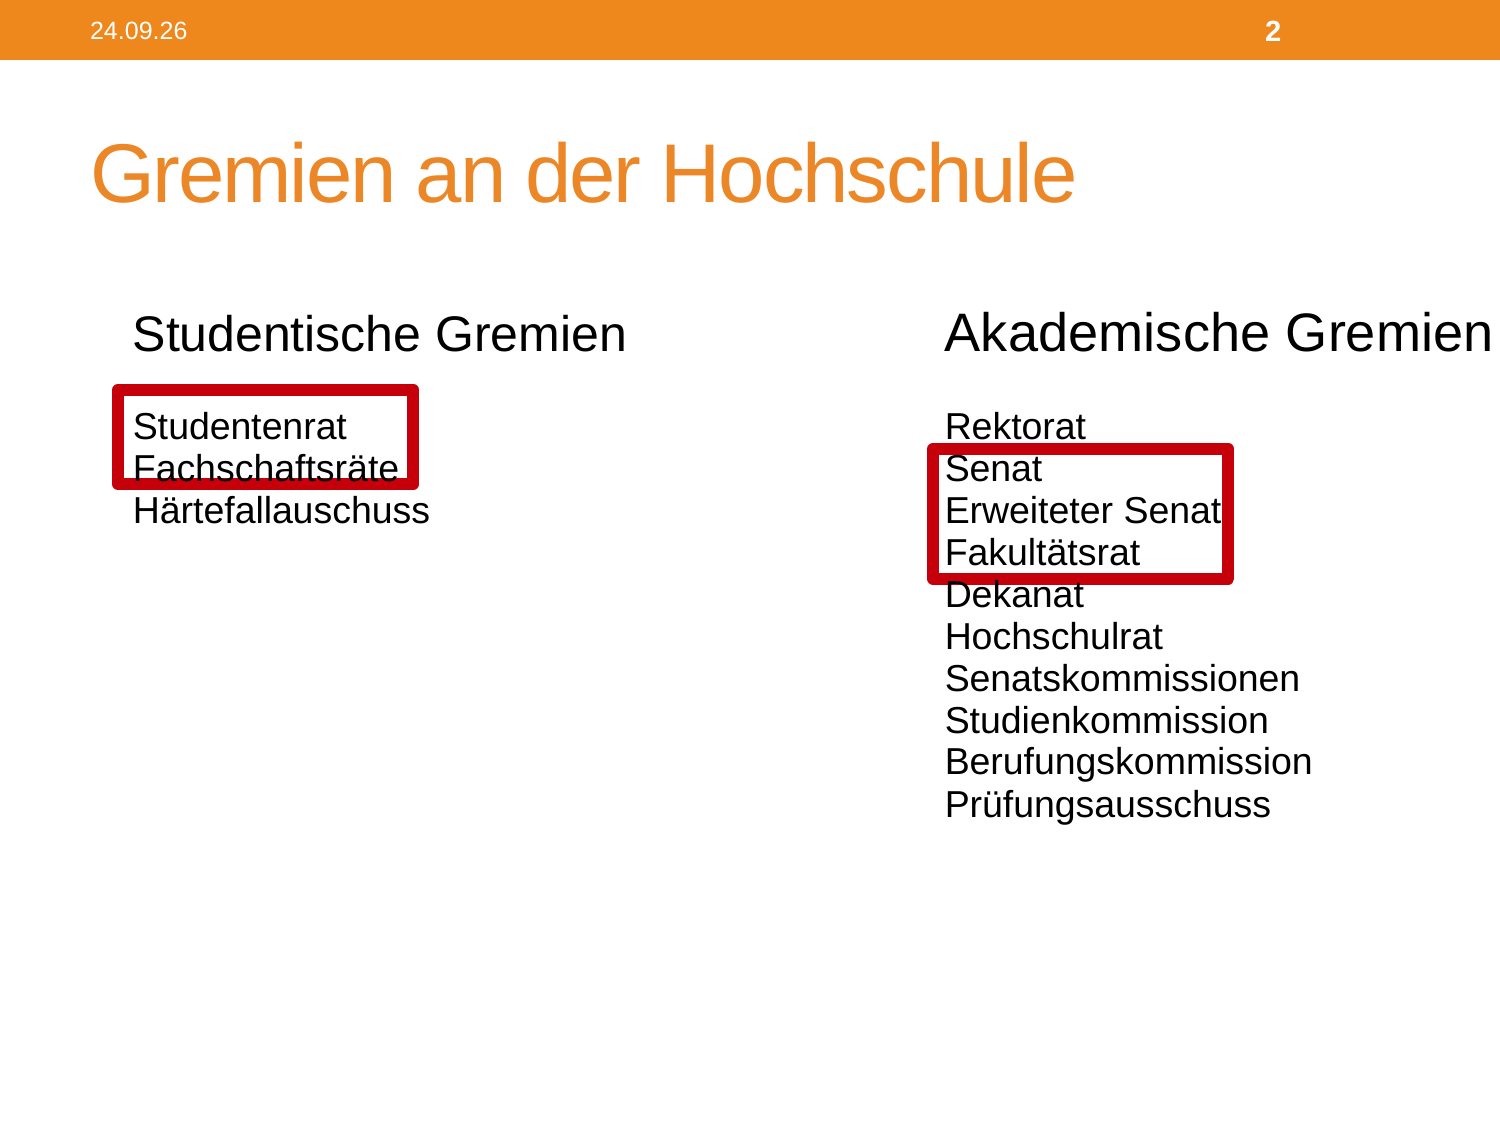

# Gremien an der Hochschule
Studentische Gremien					Akademische Gremien
Studentenrat									Rektorat
Fachschaftsräte								Senat
Härtefallauschuss							Erweiteter Senat
											Fakultätsrat
											Dekanat
											Hochschulrat
											Senatskommissionen
											Studienkommission
											Berufungskommission
											Prüfungsausschuss